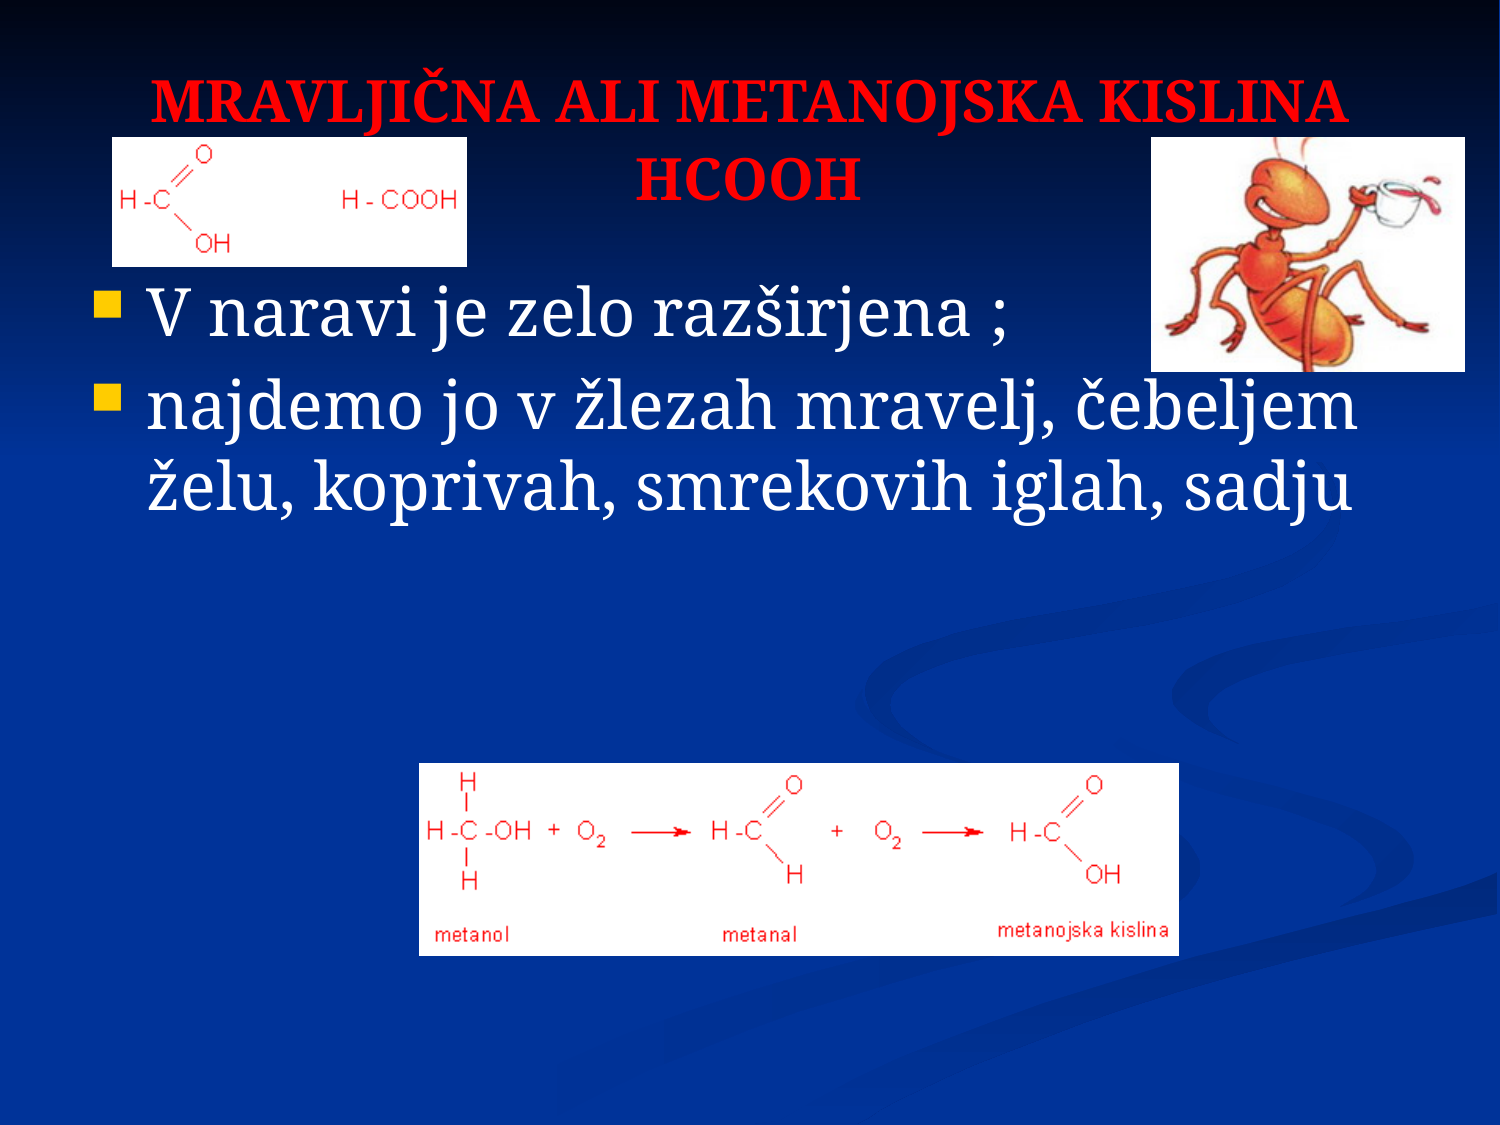

# MRAVLJIČNA ALI METANOJSKA KISLINA HCOOH
V naravi je zelo razširjena ;
najdemo jo v žlezah mravelj, čebeljem želu, koprivah, smrekovih iglah, sadju